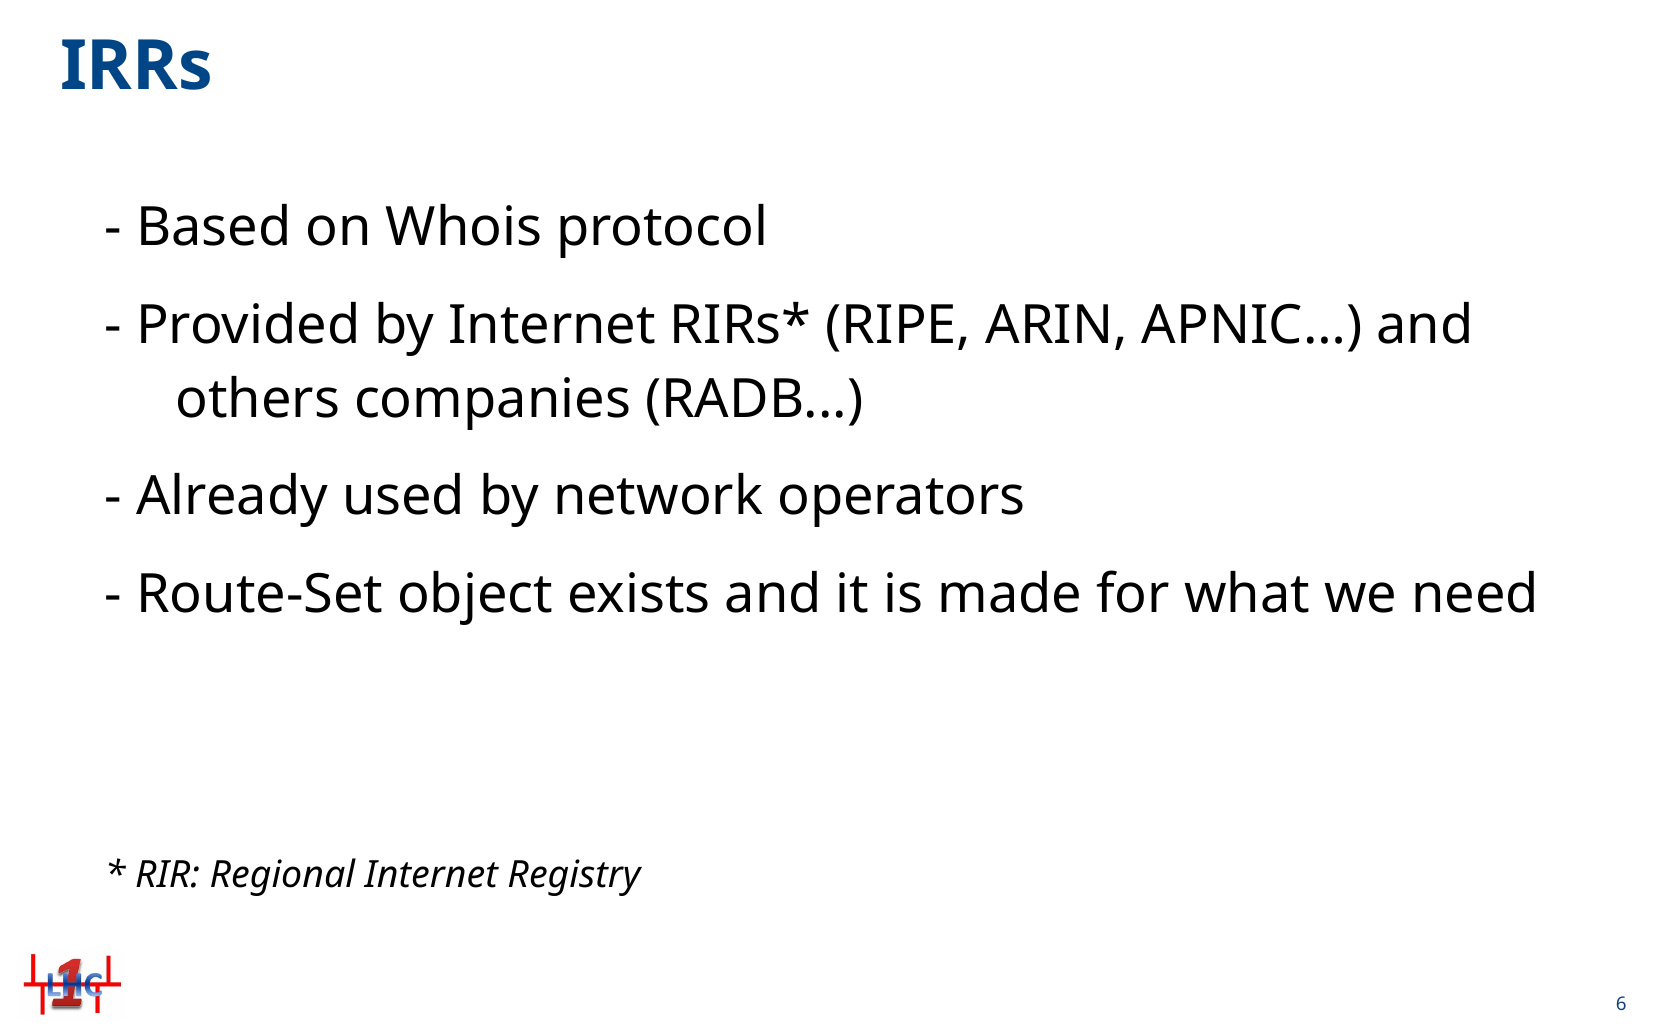

# IRRs
- Based on Whois protocol
- Provided by Internet RIRs* (RIPE, ARIN, APNIC…) and others companies (RADB...)
- Already used by network operators
- Route-Set object exists and it is made for what we need
* RIR: Regional Internet Registry